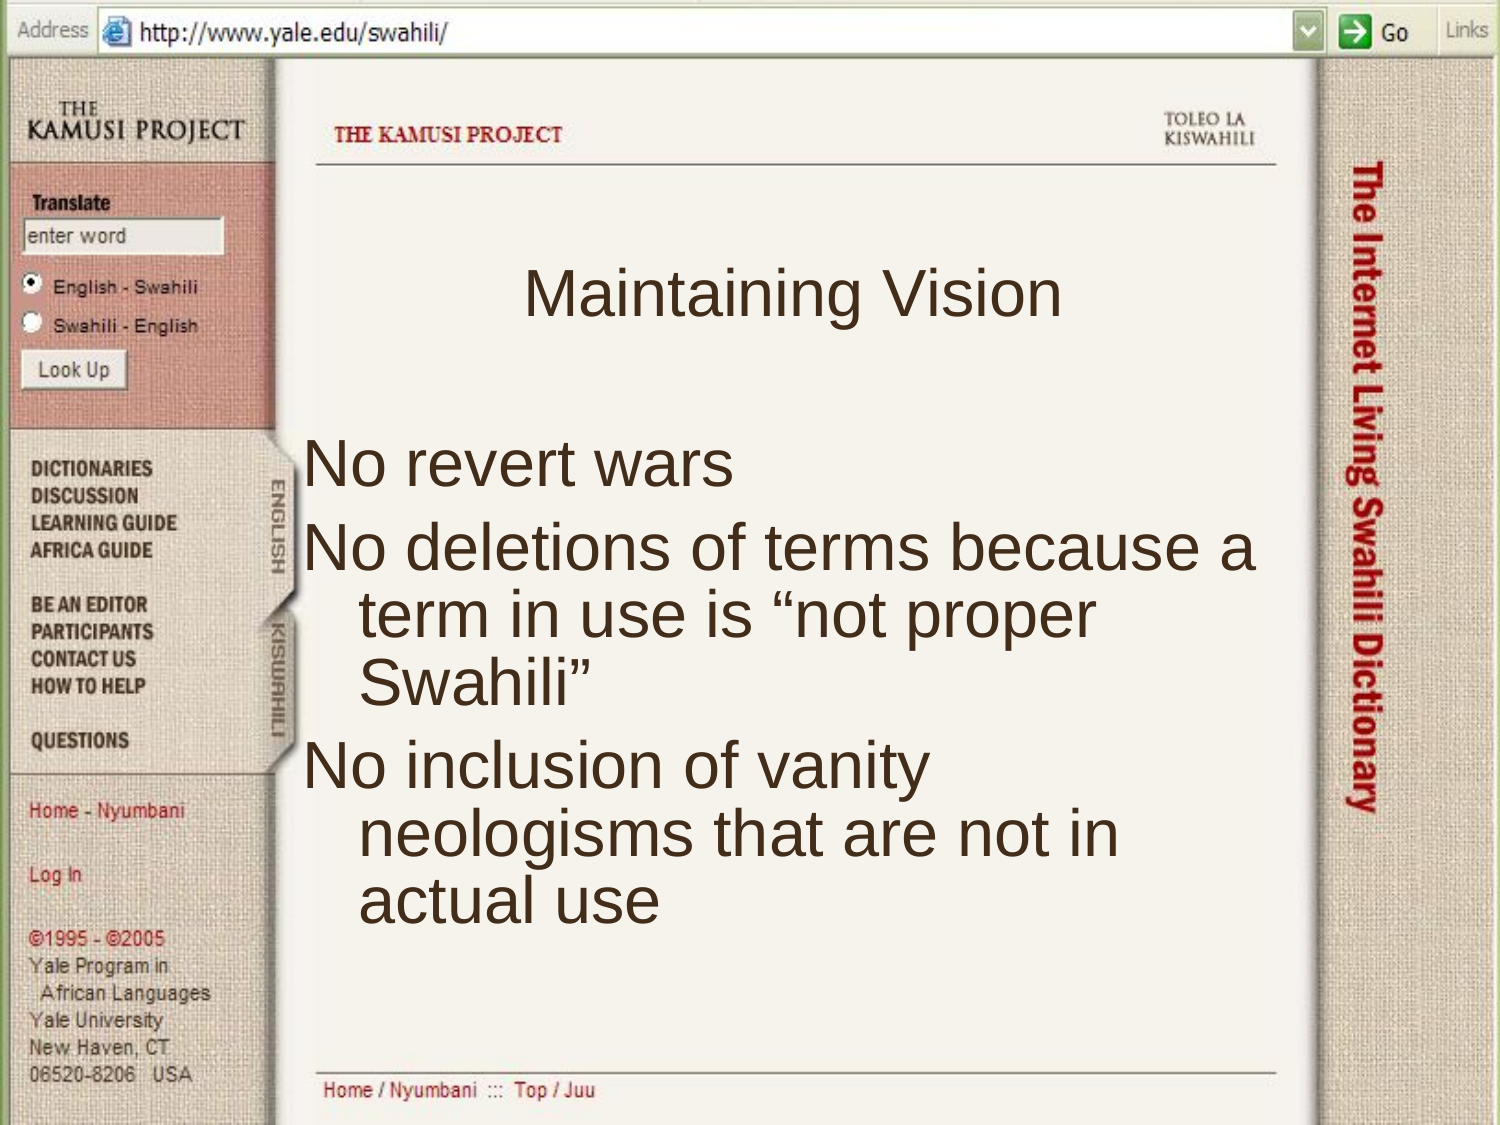

# Maintaining Vision
No revert wars
No deletions of terms because a term in use is “not proper Swahili”
No inclusion of vanity neologisms that are not in actual use